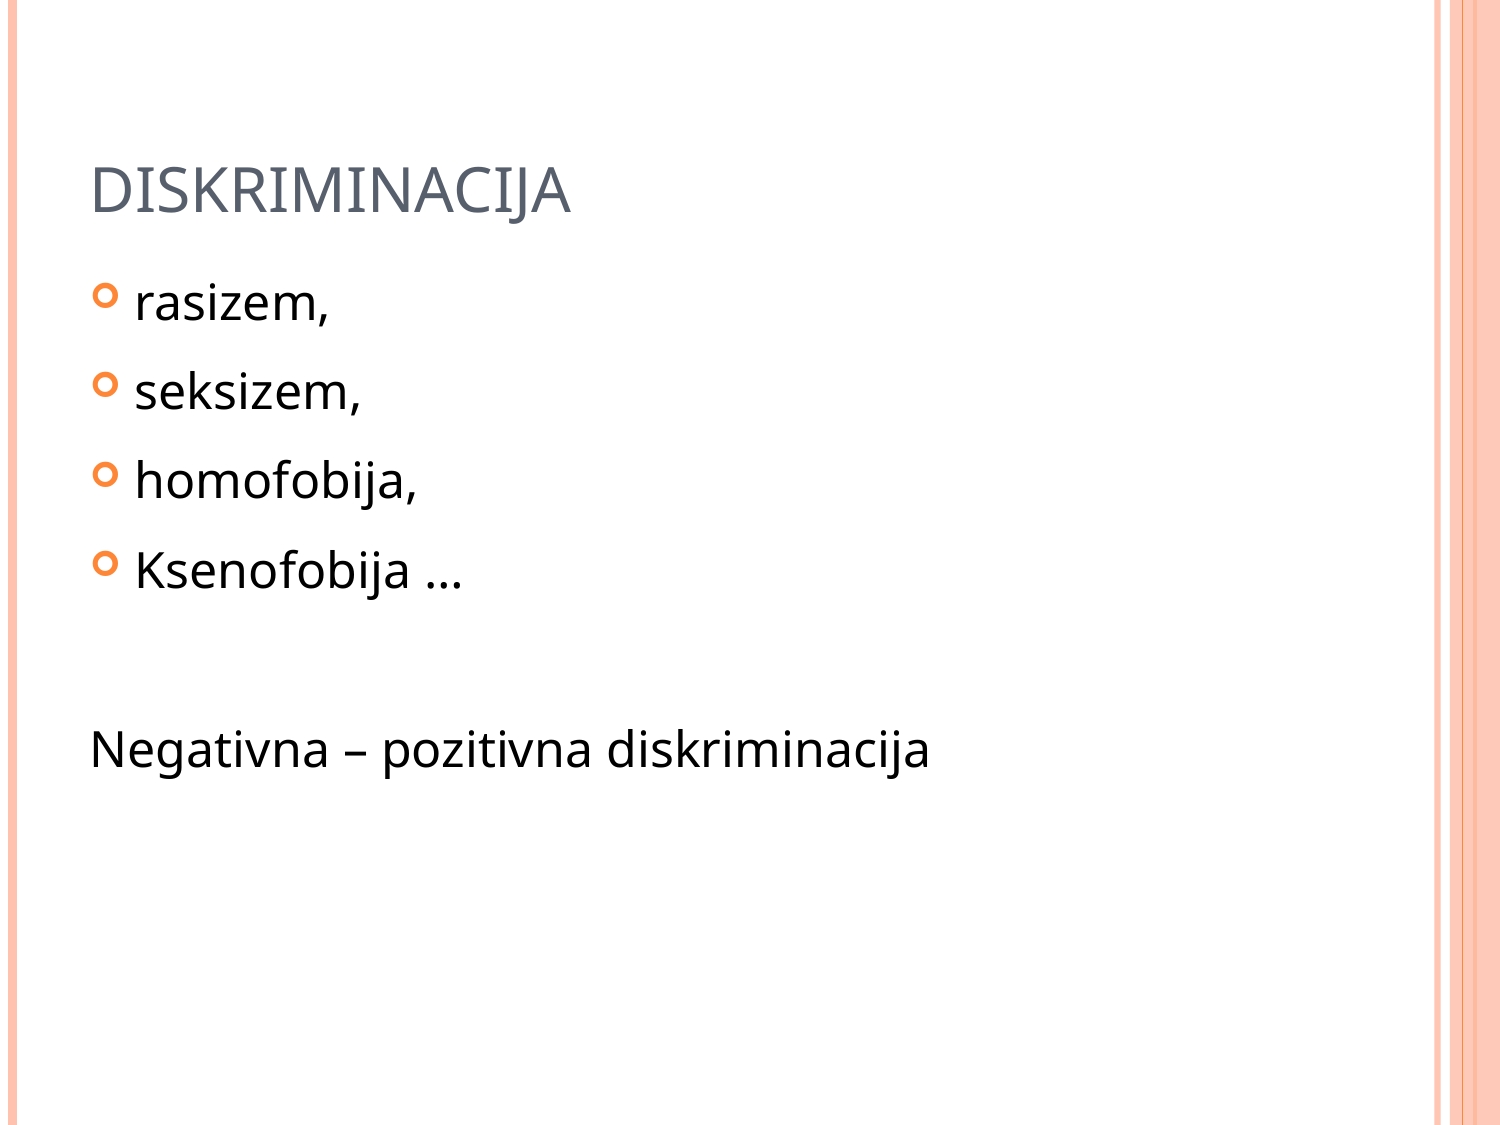

# DISKRIMINACIJA
rasizem,
seksizem,
homofobija,
Ksenofobija …
Negativna – pozitivna diskriminacija